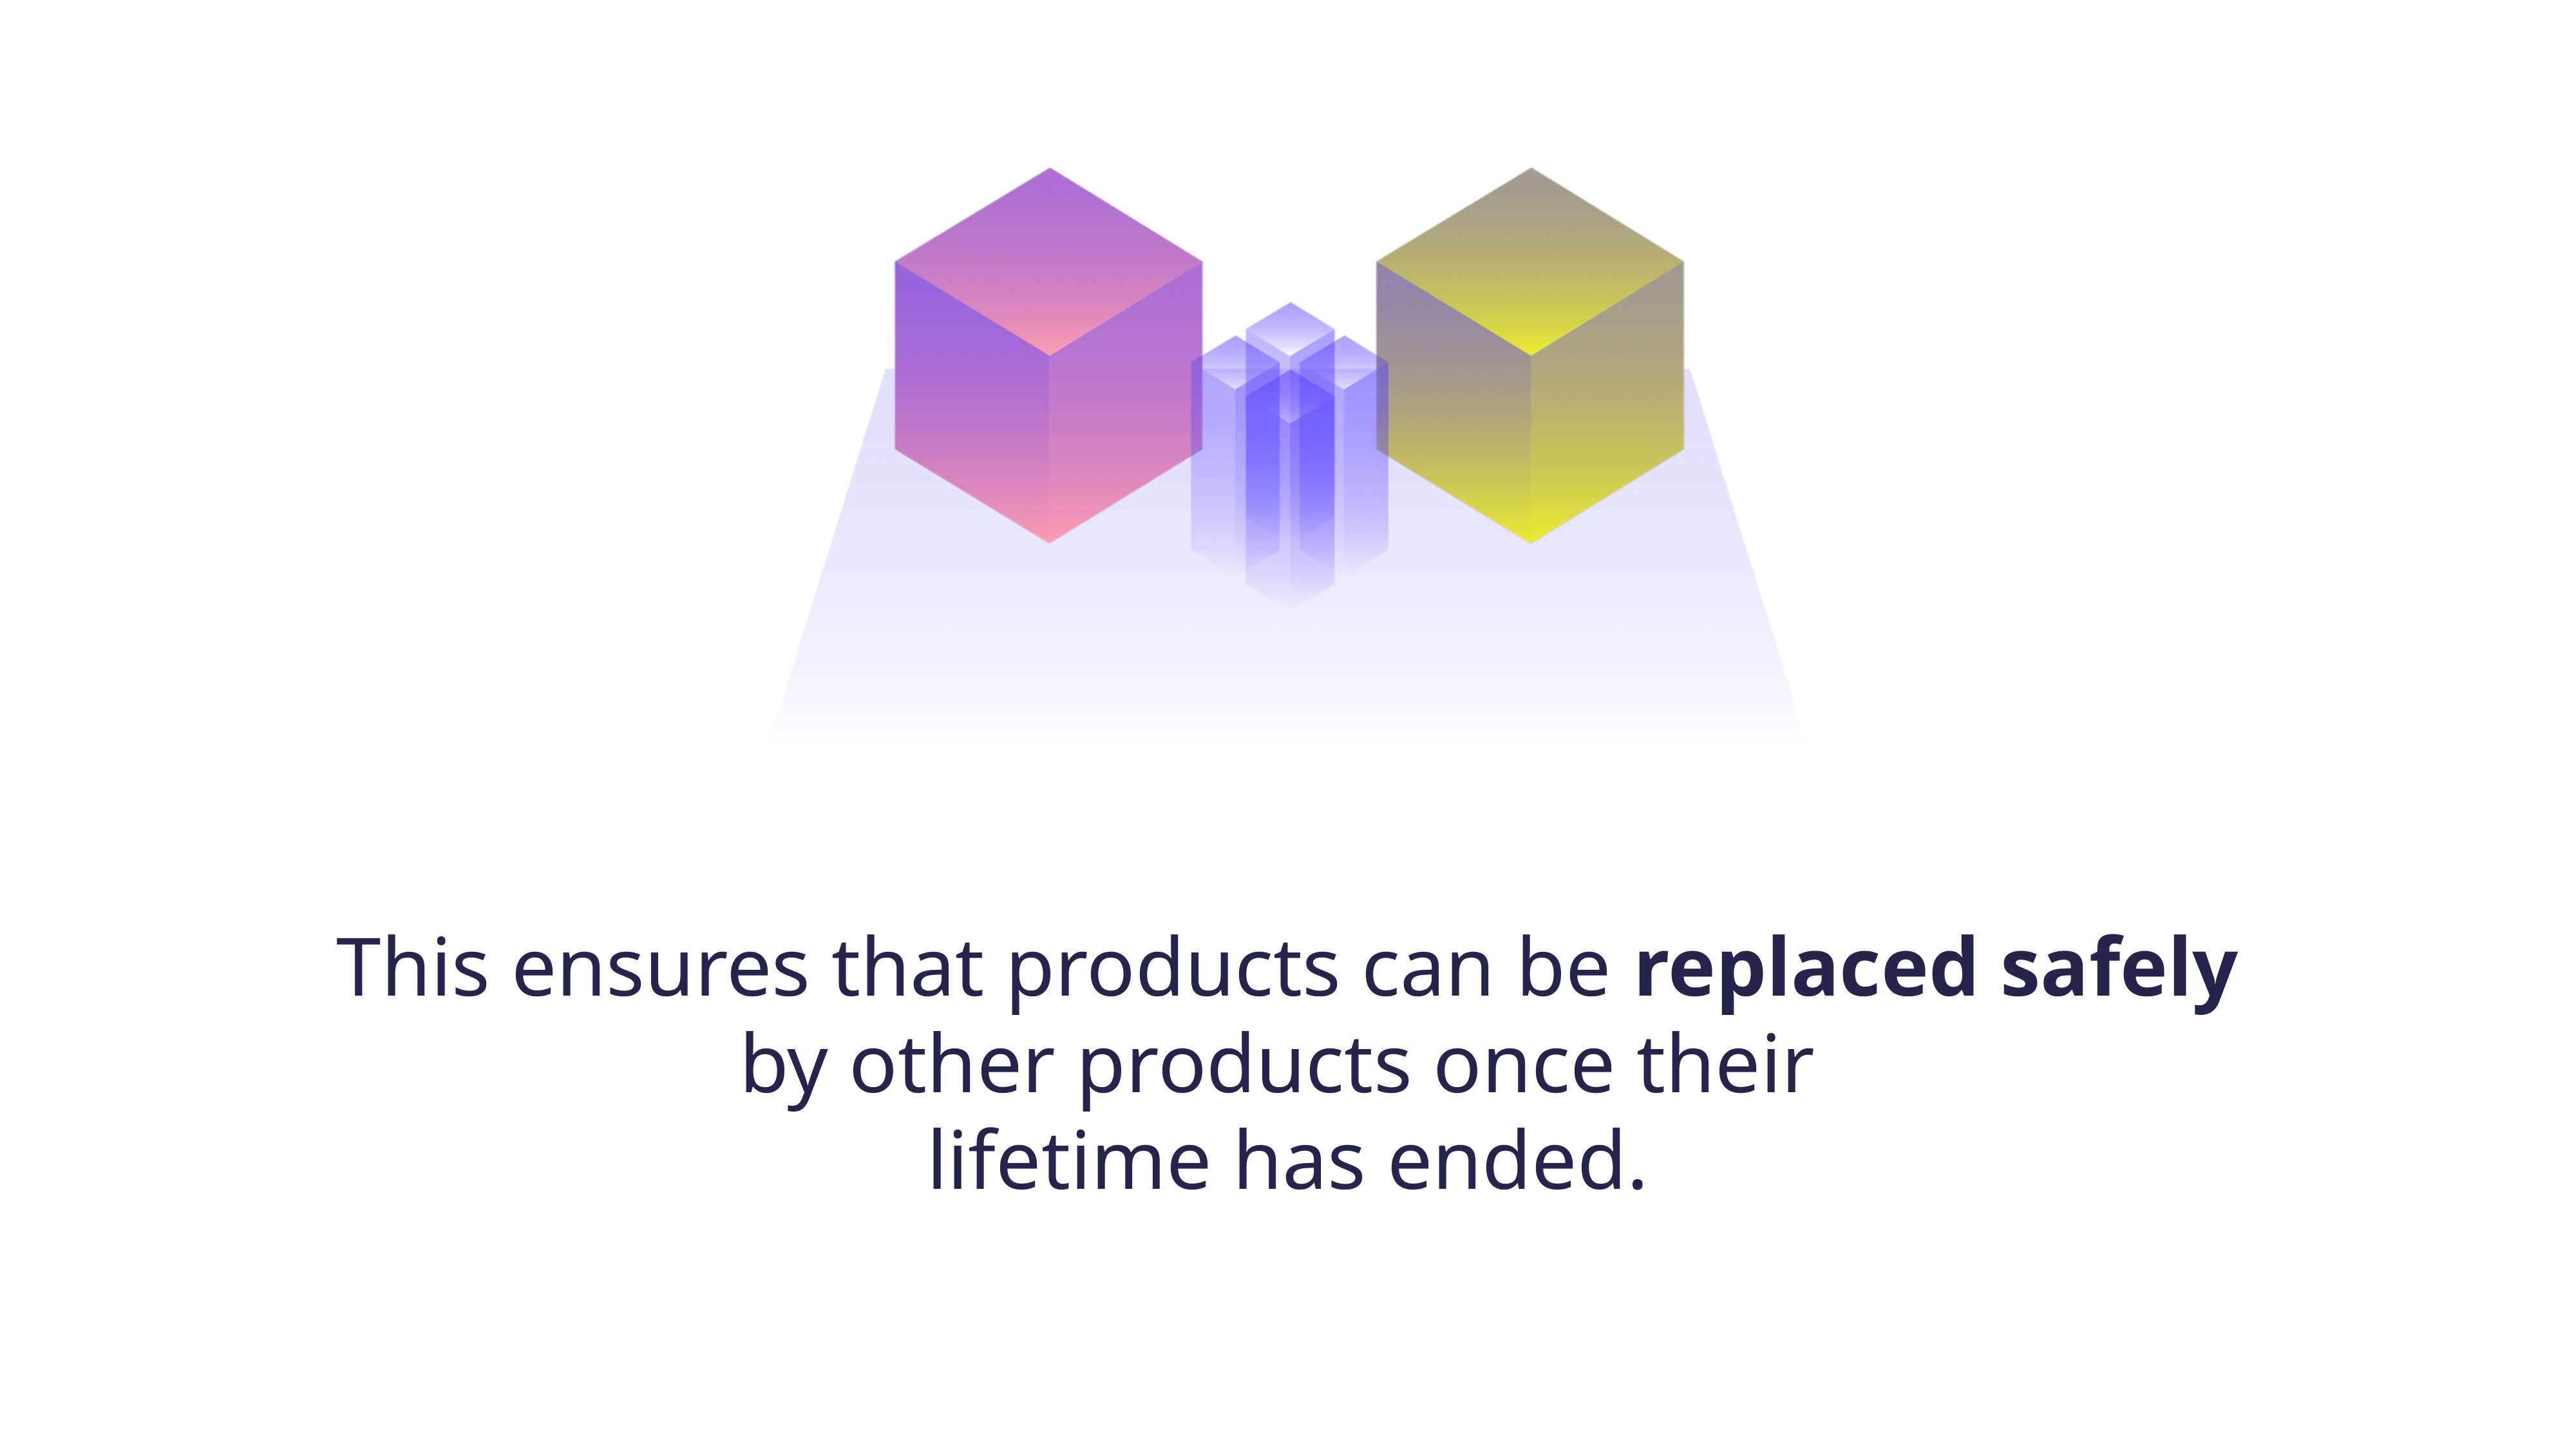

# This ensures that products can be replaced safely by other products once their lifetime has ended.